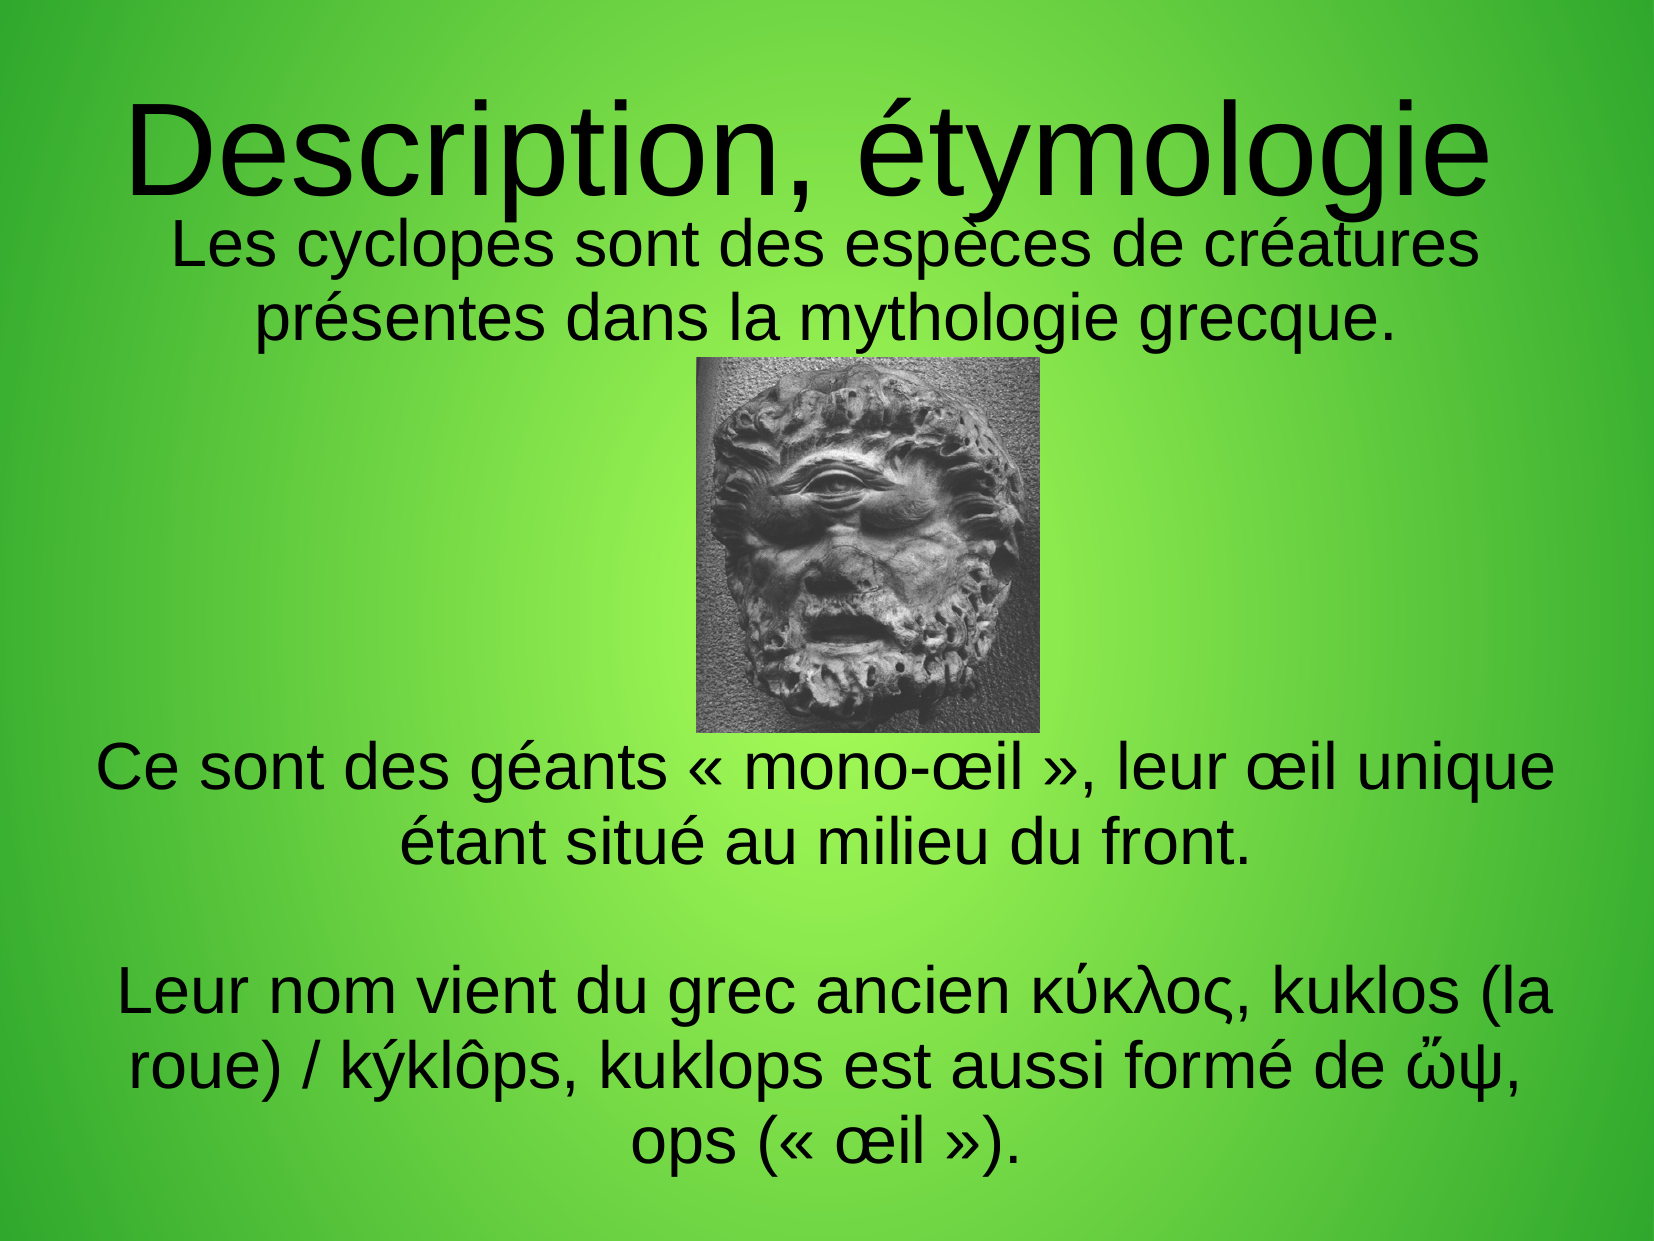

# Description, étymologie
Les cyclopes sont des espèces de créatures présentes dans la mythologie grecque.
Ce sont des géants « mono-œil », leur œil unique étant situé au milieu du front.
 Leur nom vient du grec ancien κύκλος, kuklos (la roue) / kýklôps, kuklops est aussi formé de ὤψ, ops (« œil »).